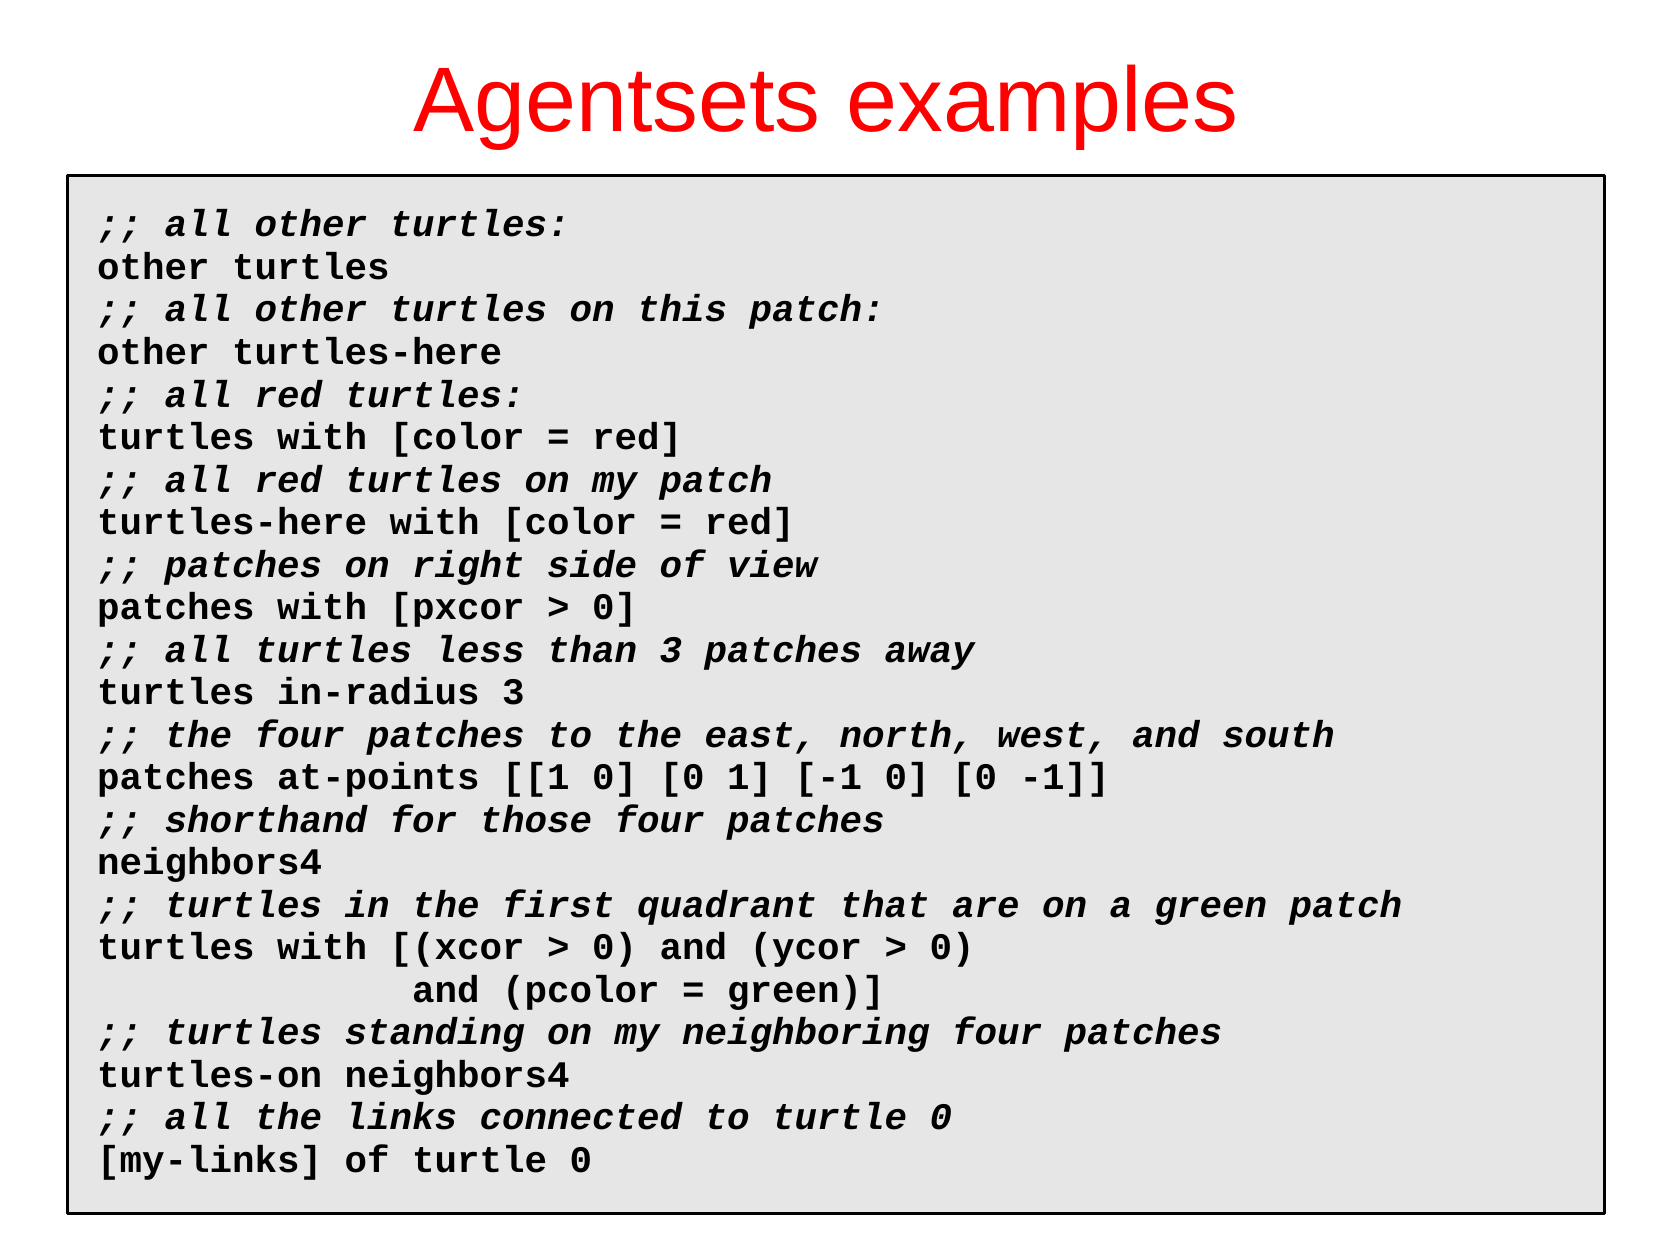

# Agentsets examples
;; all other turtles:
other turtles
;; all other turtles on this patch:
other turtles-here
;; all red turtles:
turtles with [color = red]
;; all red turtles on my patch
turtles-here with [color = red]
;; patches on right side of view
patches with [pxcor > 0]
;; all turtles less than 3 patches away
turtles in-radius 3
;; the four patches to the east, north, west, and south
patches at-points [[1 0] [0 1] [-1 0] [0 -1]]
;; shorthand for those four patches
neighbors4
;; turtles in the first quadrant that are on a green patch
turtles with [(xcor > 0) and (ycor > 0)
 and (pcolor = green)]
;; turtles standing on my neighboring four patches
turtles-on neighbors4
;; all the links connected to turtle 0
[my-links] of turtle 0
Complex Systems
28